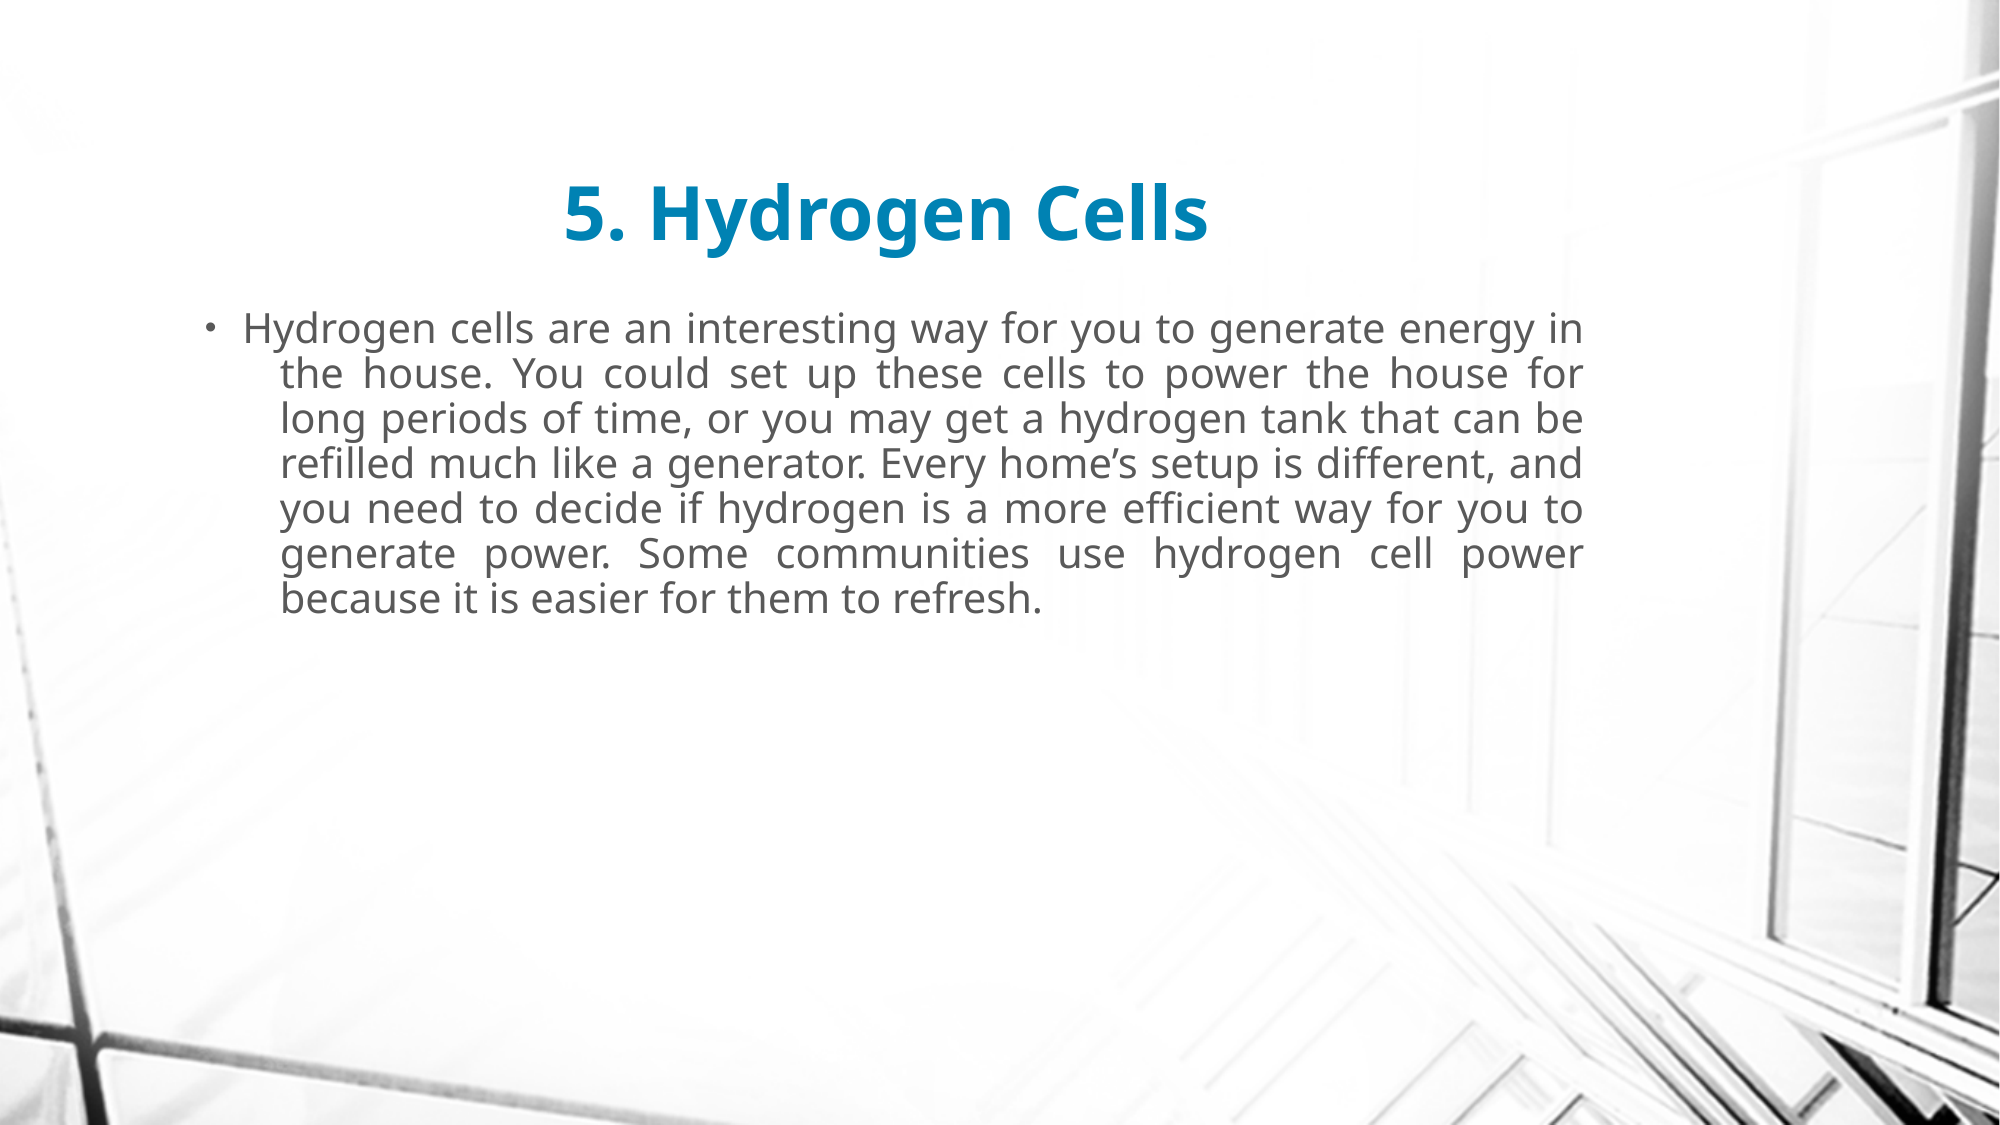

# 5. Hydrogen Cells
Hydrogen cells are an interesting way for you to generate energy in the house. You could set up these cells to power the house for long periods of time, or you may get a hydrogen tank that can be refilled much like a generator. Every home’s setup is different, and you need to decide if hydrogen is a more efficient way for you to generate power. Some communities use hydrogen cell power because it is easier for them to refresh.